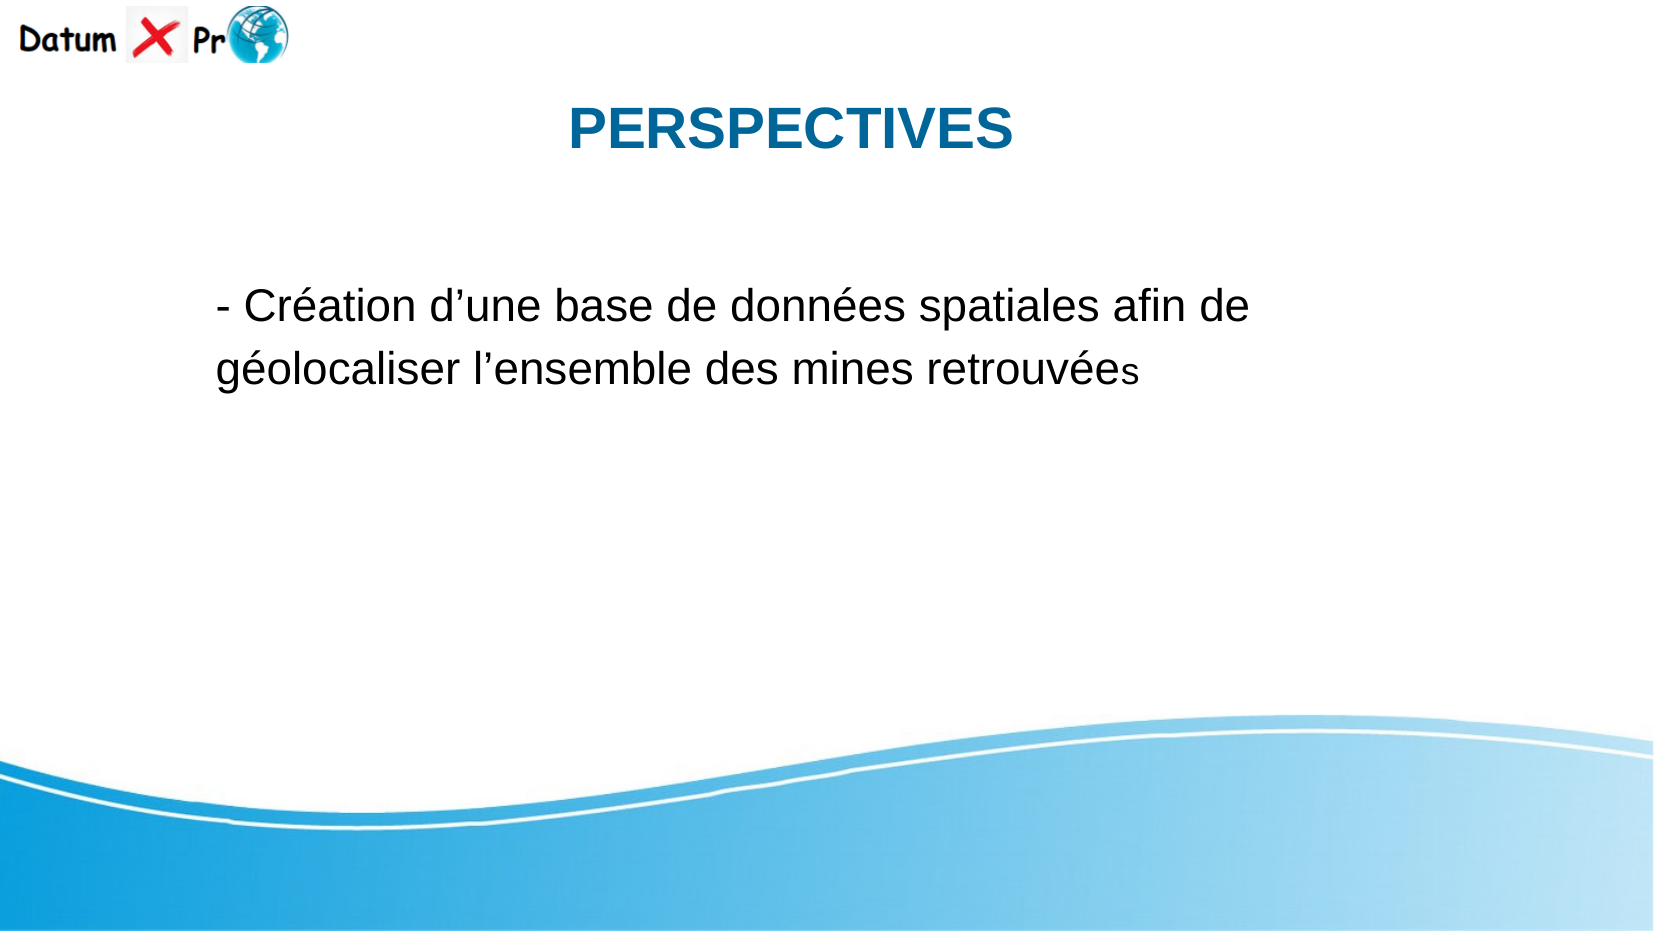

# PERSPECTIVES
- Création d’une base de données spatiales afin de géolocaliser l’ensemble des mines retrouvées